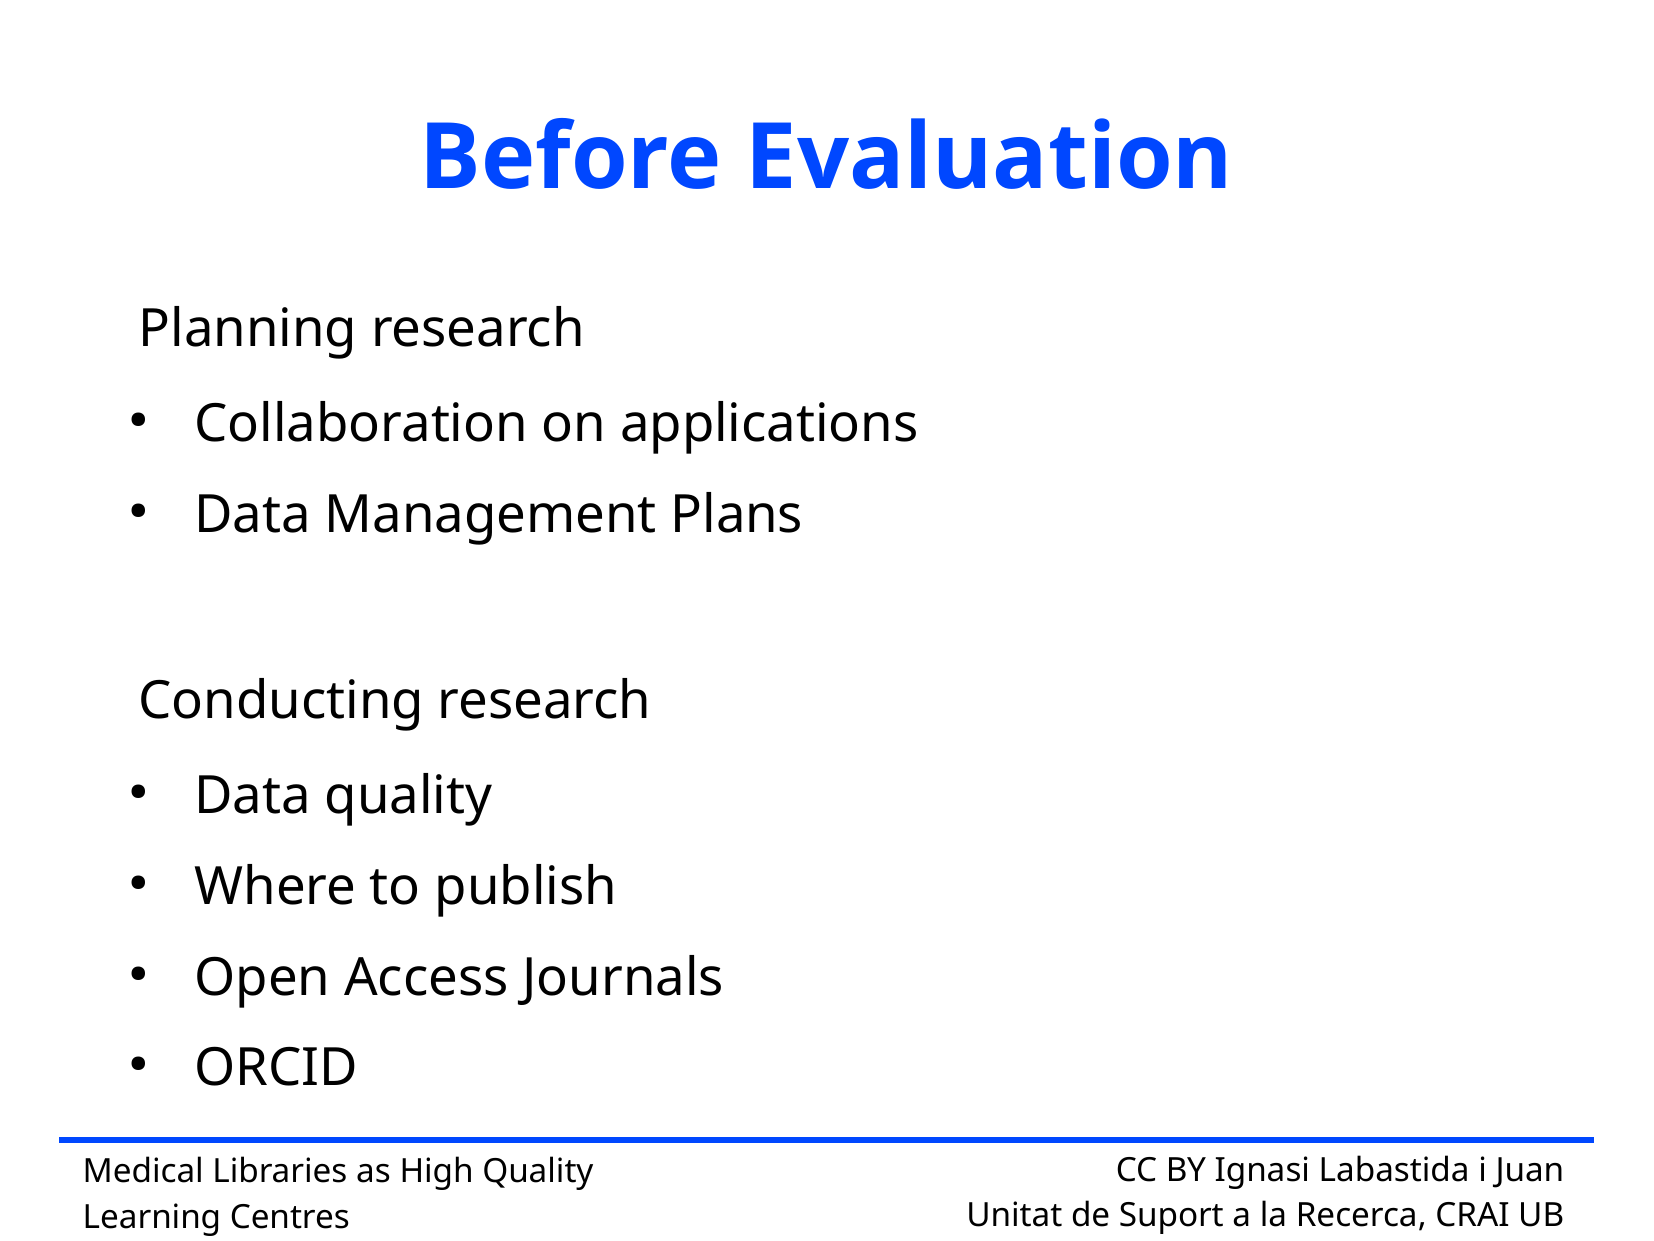

# Before Evaluation
Planning research
Collaboration on applications
Data Management Plans
Conducting research
Data quality
Where to publish
Open Access Journals
ORCID